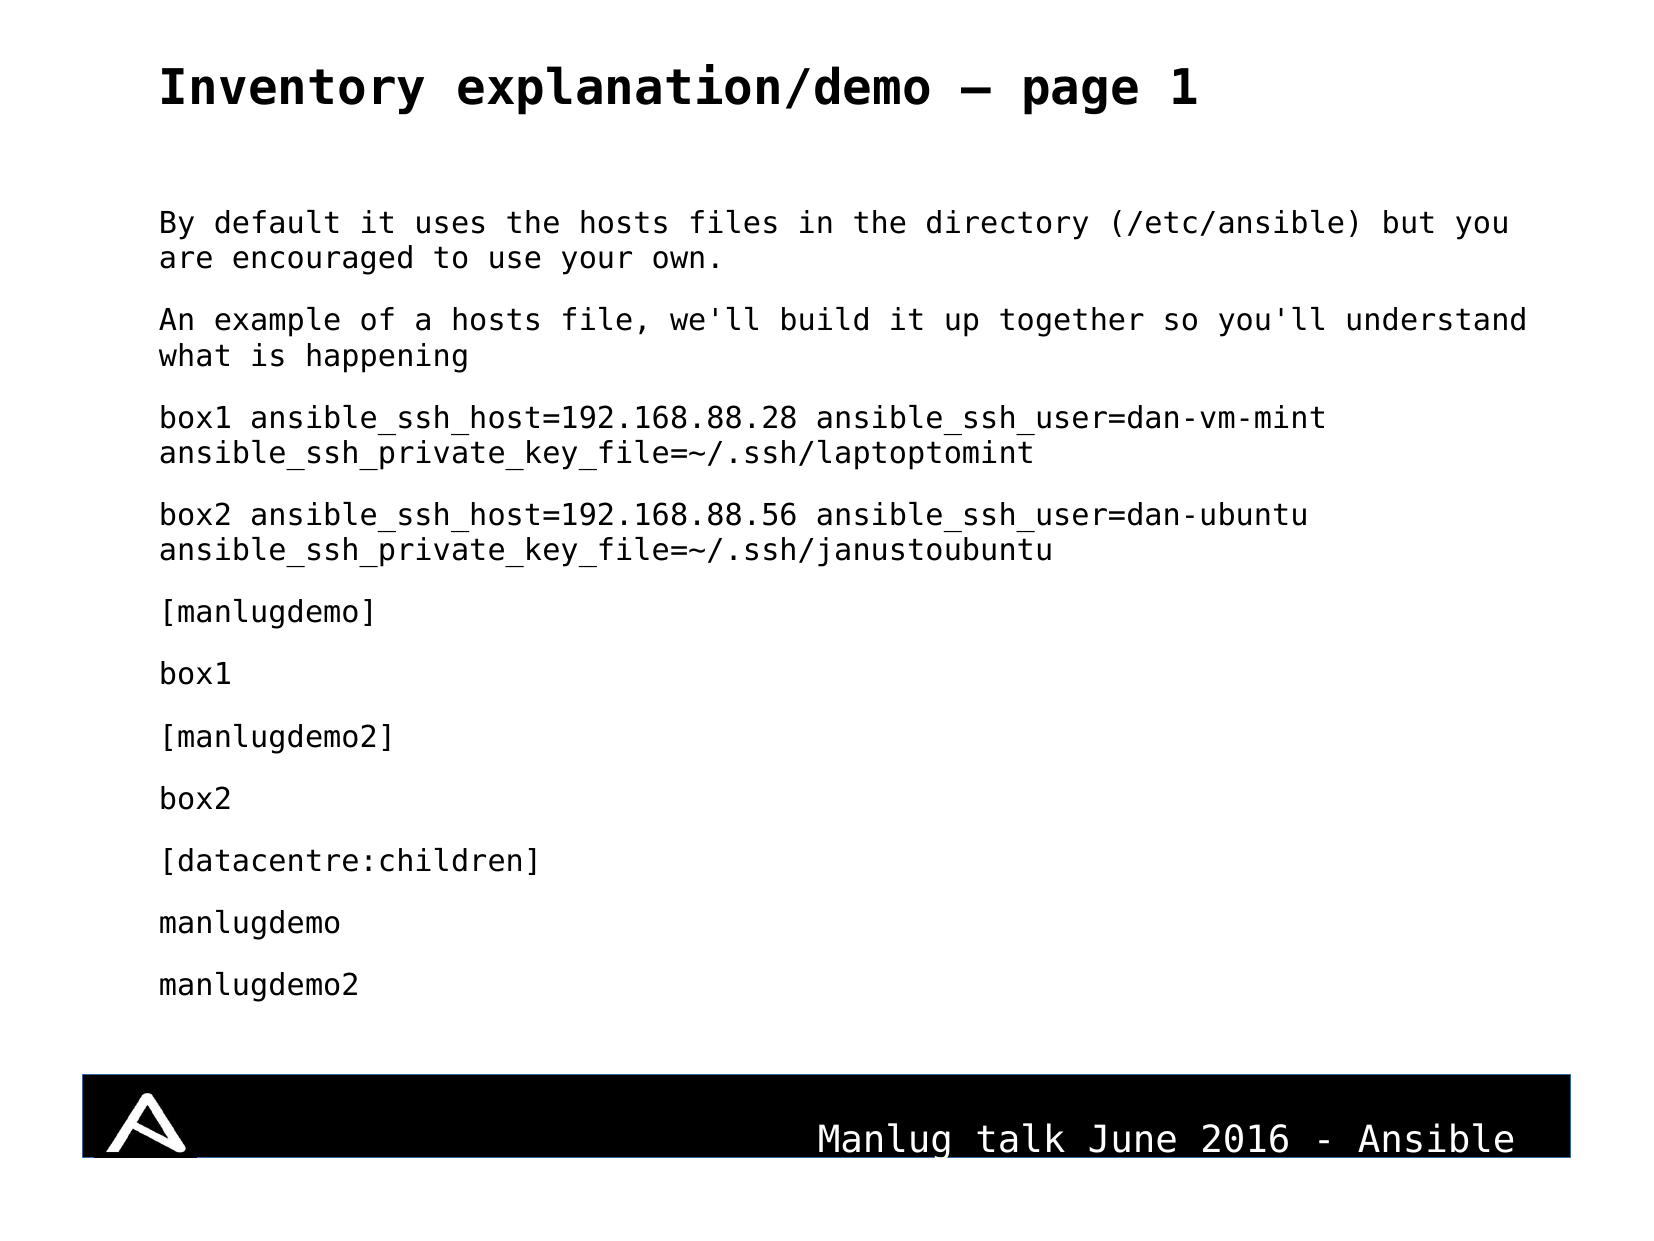

#
Inventory explanation/demo – page 1
By default it uses the hosts files in the directory (/etc/ansible) but you are encouraged to use your own.
An example of a hosts file, we'll build it up together so you'll understand what is happening
box1 ansible_ssh_host=192.168.88.28 ansible_ssh_user=dan-vm-mint ansible_ssh_private_key_file=~/.ssh/laptoptomint
box2 ansible_ssh_host=192.168.88.56 ansible_ssh_user=dan-ubuntu ansible_ssh_private_key_file=~/.ssh/janustoubuntu
[manlugdemo]
box1
[manlugdemo2]
box2
[datacentre:children]
manlugdemo
manlugdemo2
Manlug talk June 2016 - Ansible